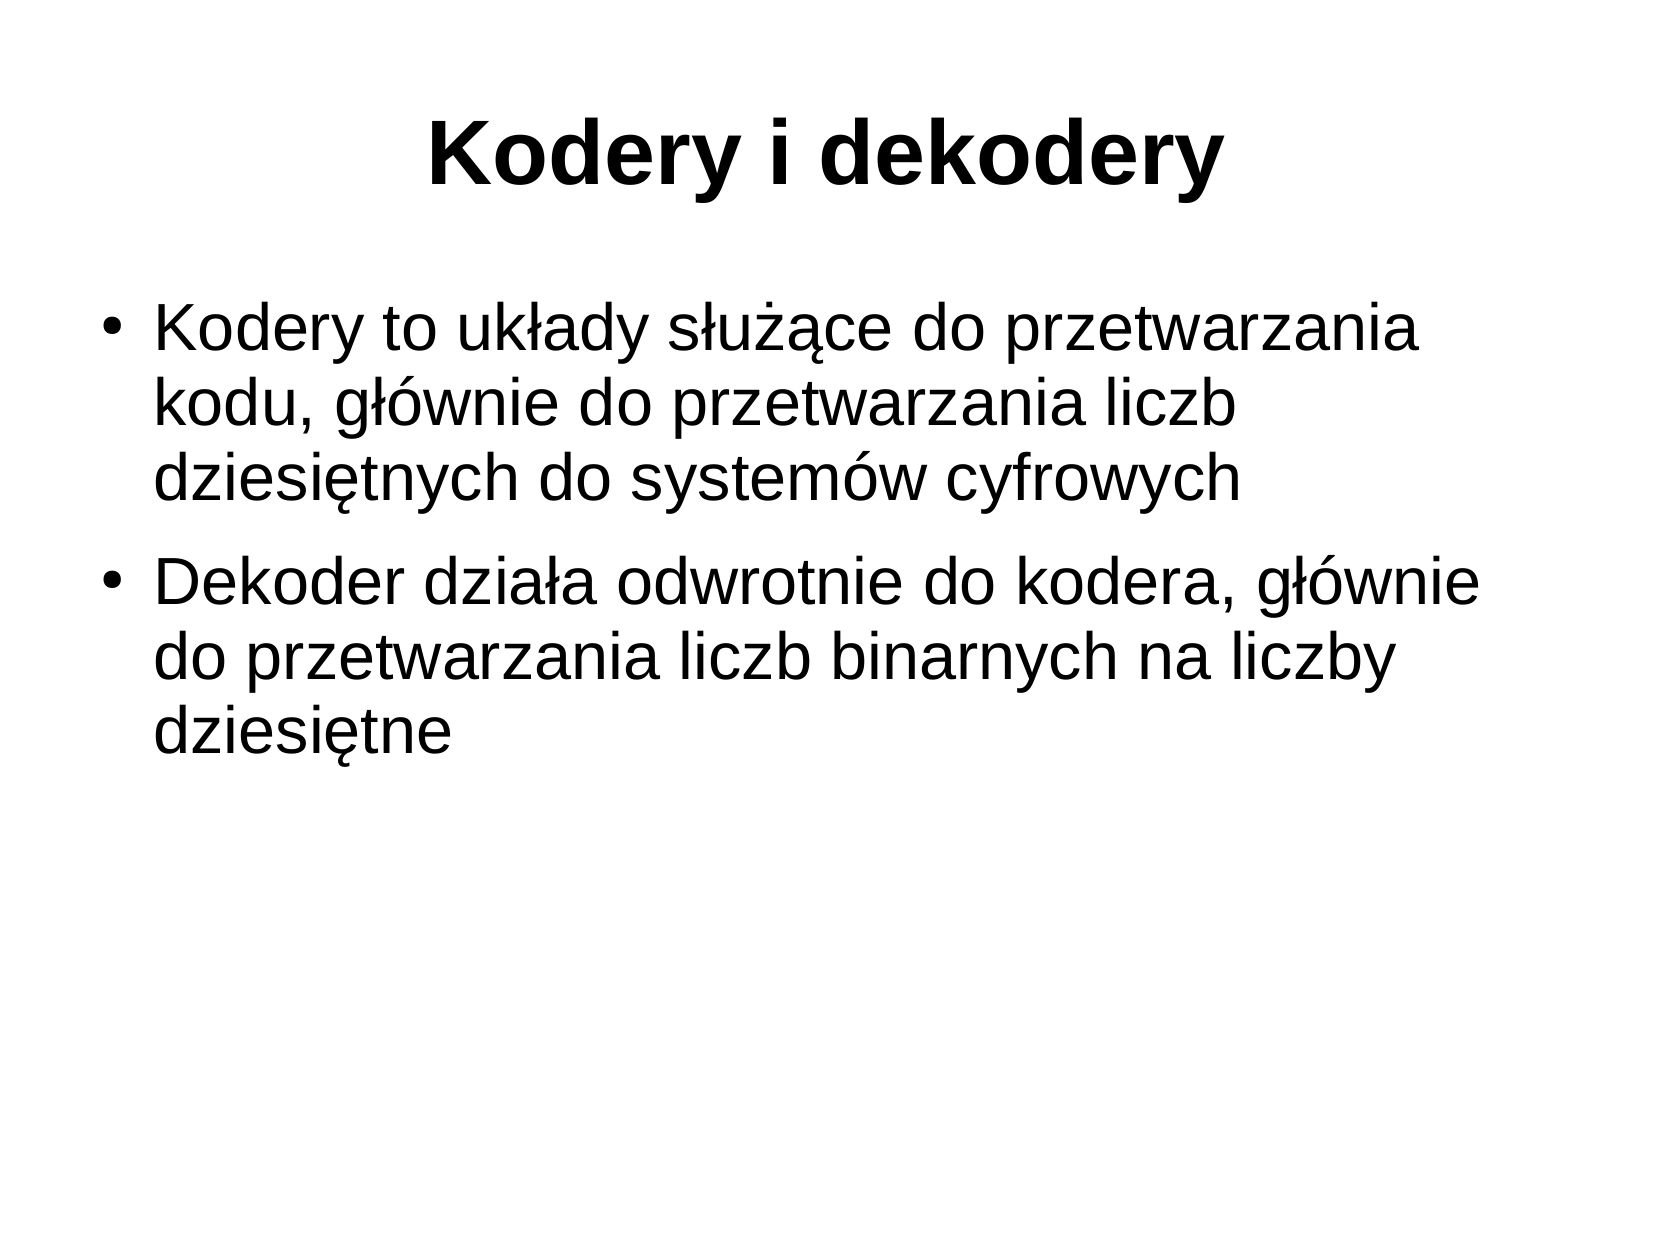

# Kodery i dekodery
Kodery to układy służące do przetwarzania kodu, głównie do przetwarzania liczb dziesiętnych do systemów cyfrowych
Dekoder działa odwrotnie do kodera, głównie do przetwarzania liczb binarnych na liczby dziesiętne